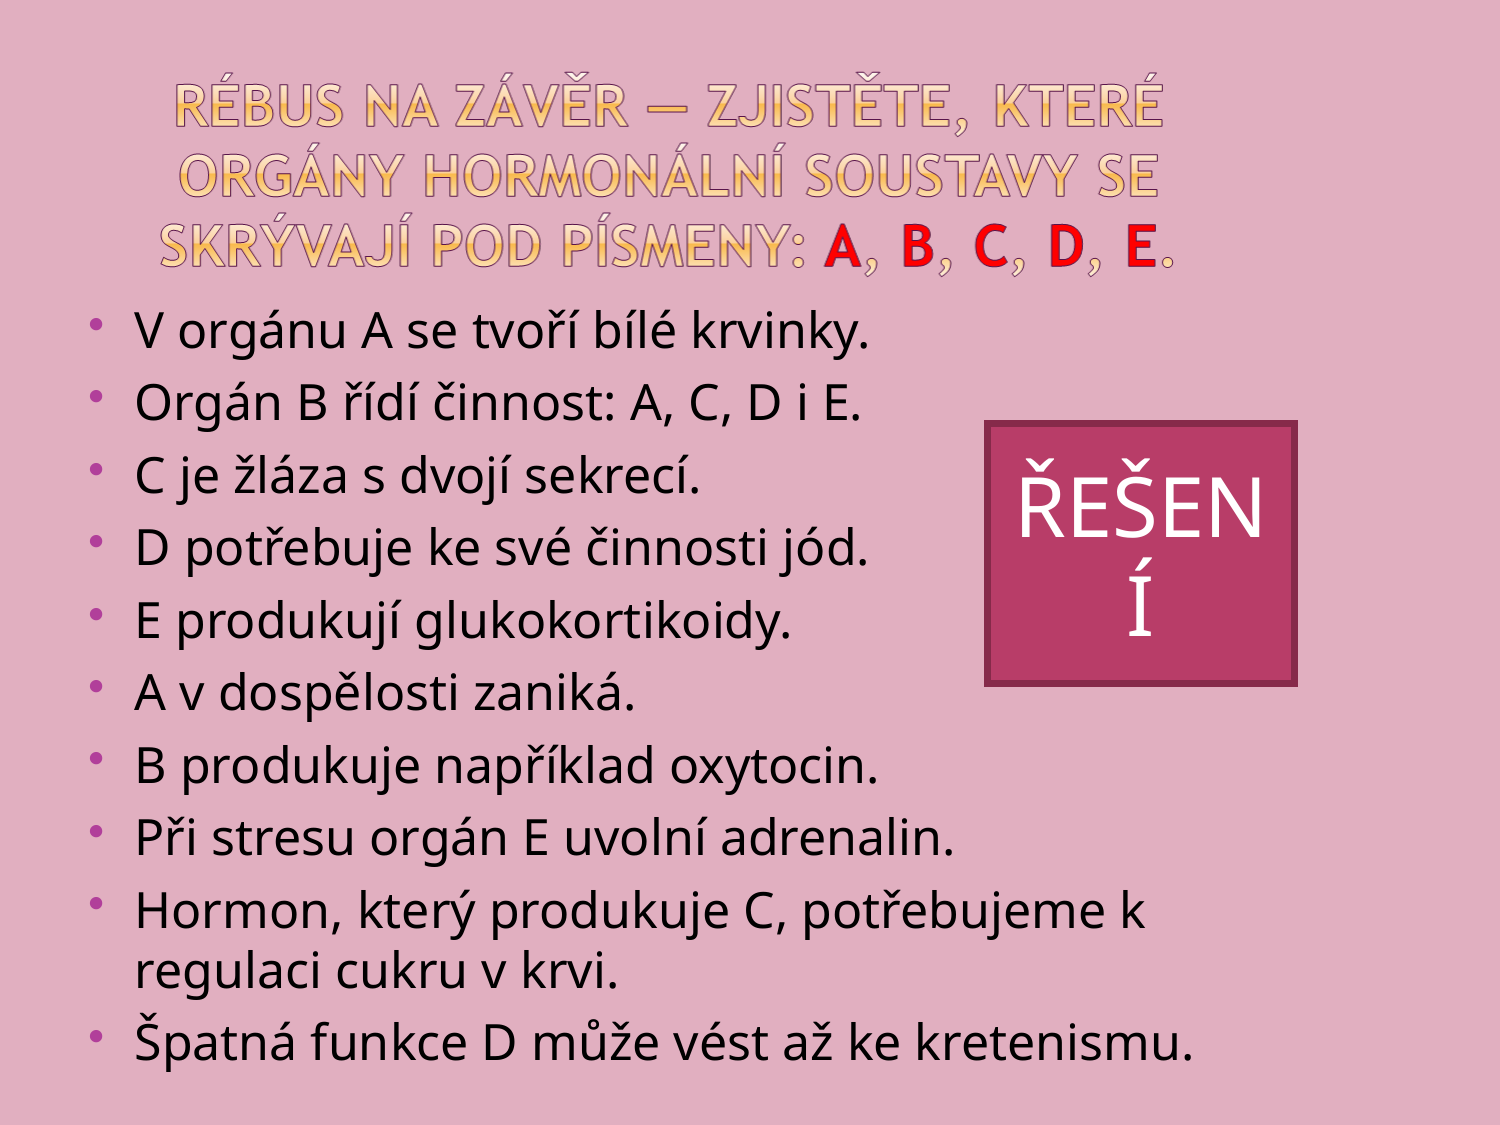

# V orgánu A se tvoří bílé krvinky.
Orgán B řídí činnost: A, C, D i E.
C je žláza s dvojí sekrecí.
D potřebuje ke své činnosti jód.
E produkují glukokortikoidy.
A v dospělosti zaniká.
B produkuje například oxytocin.
Při stresu orgán E uvolní adrenalin.
Hormon, který produkuje C, potřebujeme k regulaci cukru v krvi.
Špatná funkce D může vést až ke kretenismu.
A – brzlík
B – hypofýza
C – slinivka břišní
D – štítná žláza
E – nadledviny
ŘEŠENÍ